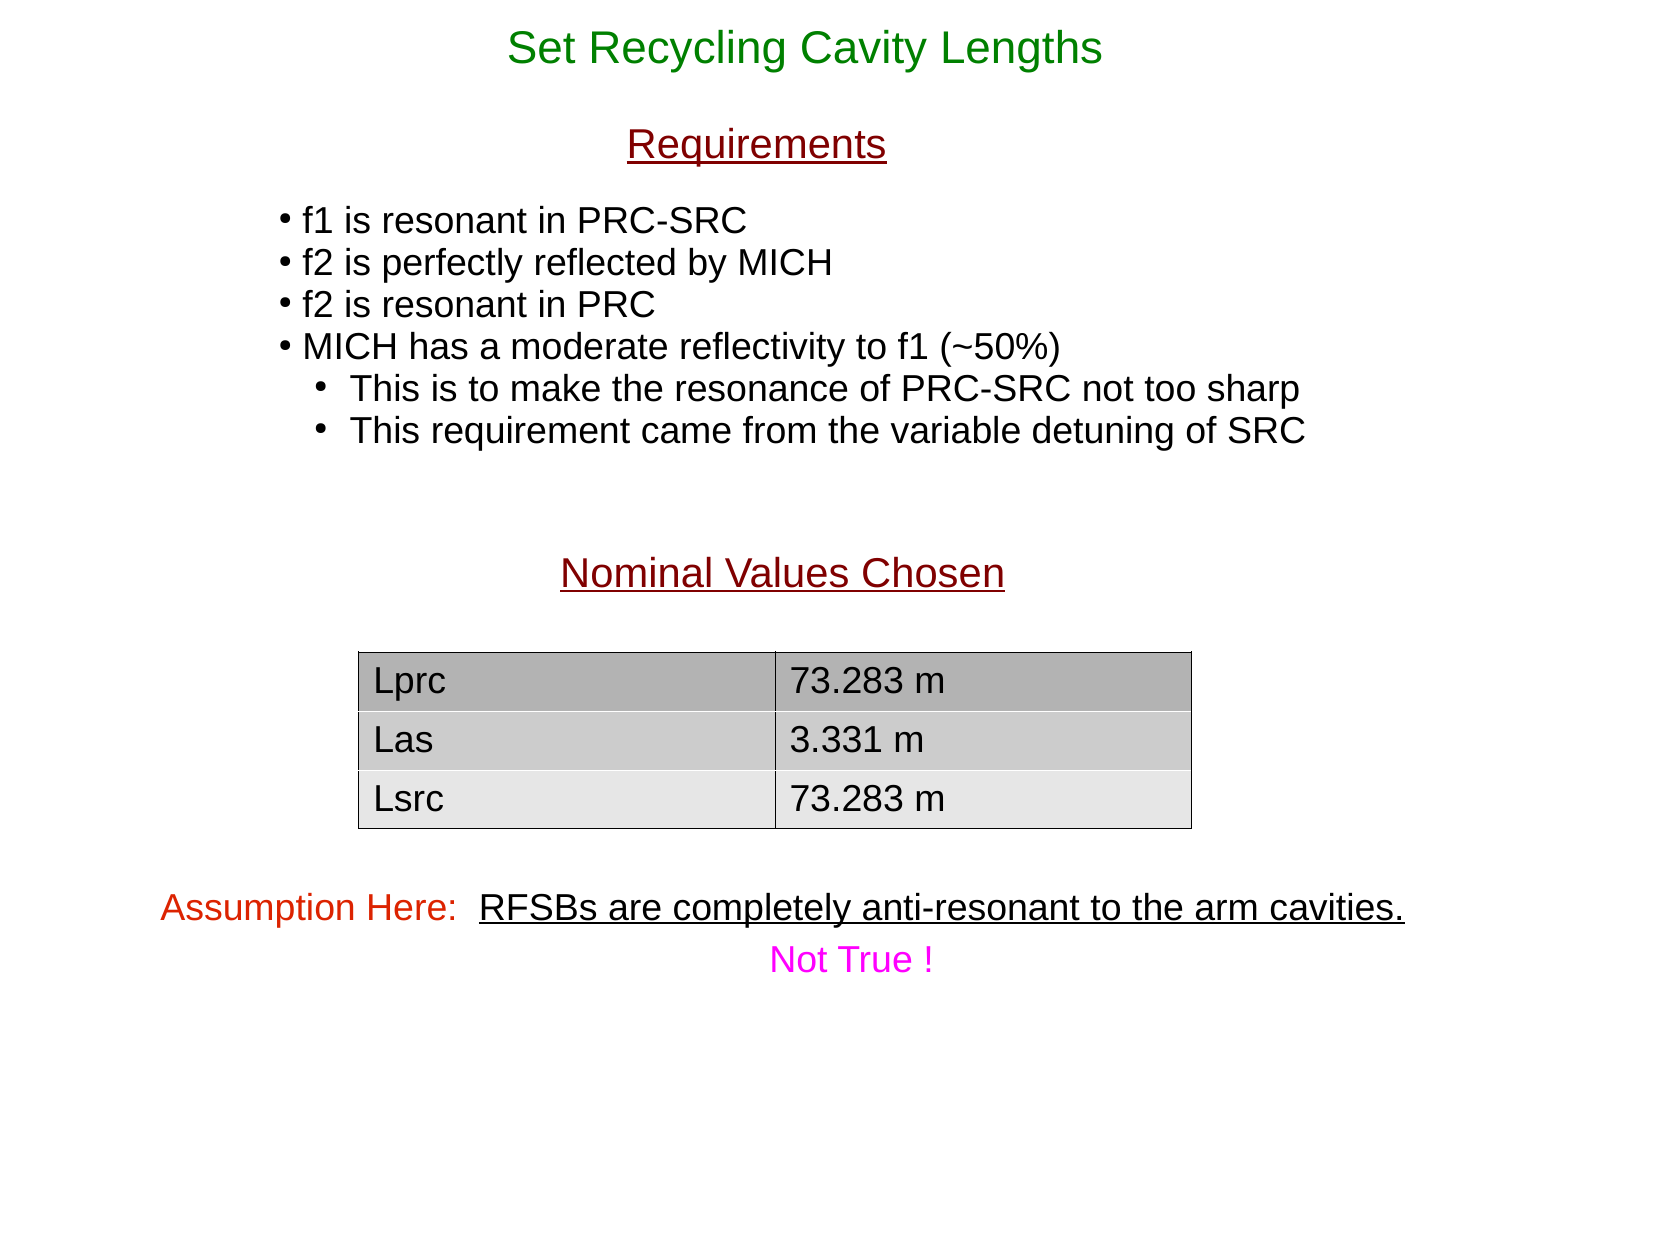

Set Recycling Cavity Lengths
Requirements
 f1 is resonant in PRC-SRC
 f2 is perfectly reflected by MICH
 f2 is resonant in PRC
 MICH has a moderate reflectivity to f1 (~50%)
This is to make the resonance of PRC-SRC not too sharp
This requirement came from the variable detuning of SRC
Nominal Values Chosen
| Lprc | 73.283 m |
| --- | --- |
| Las | 3.331 m |
| Lsrc | 73.283 m |
Assumption Here: RFSBs are completely anti-resonant to the arm cavities.
Not True !